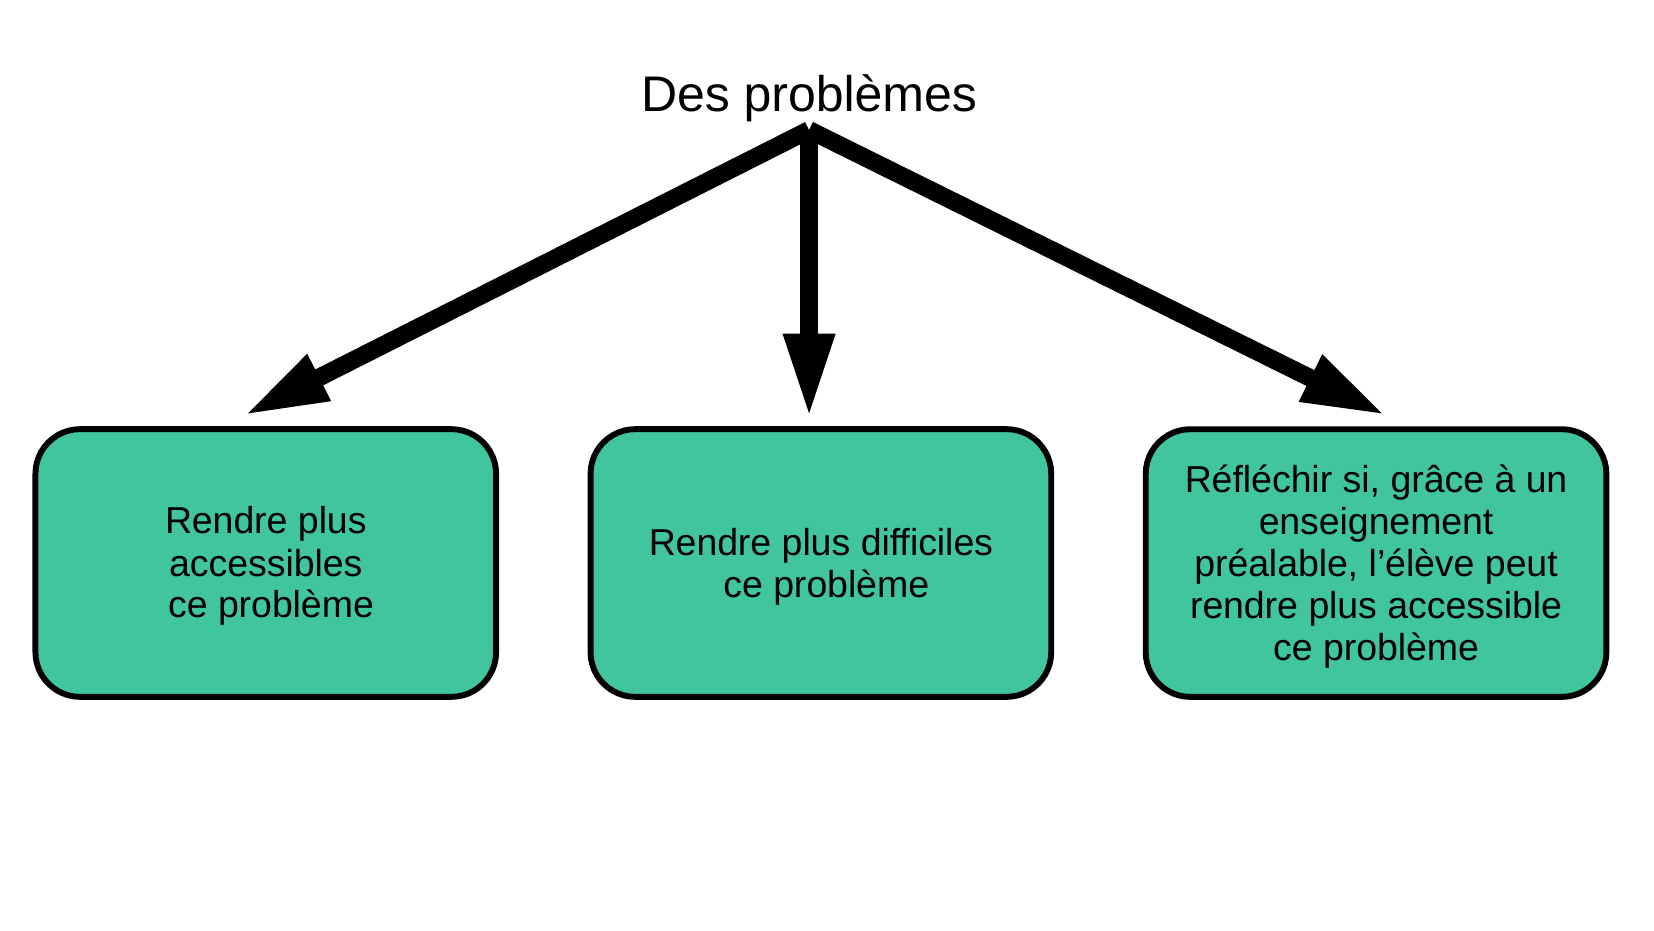

Des problèmes
Rendre plus accessibles
 ce problème
Rendre plus difficiles
 ce problème
Réfléchir si, grâce à un enseignement préalable, l’élève peut rendre plus accessible ce problème